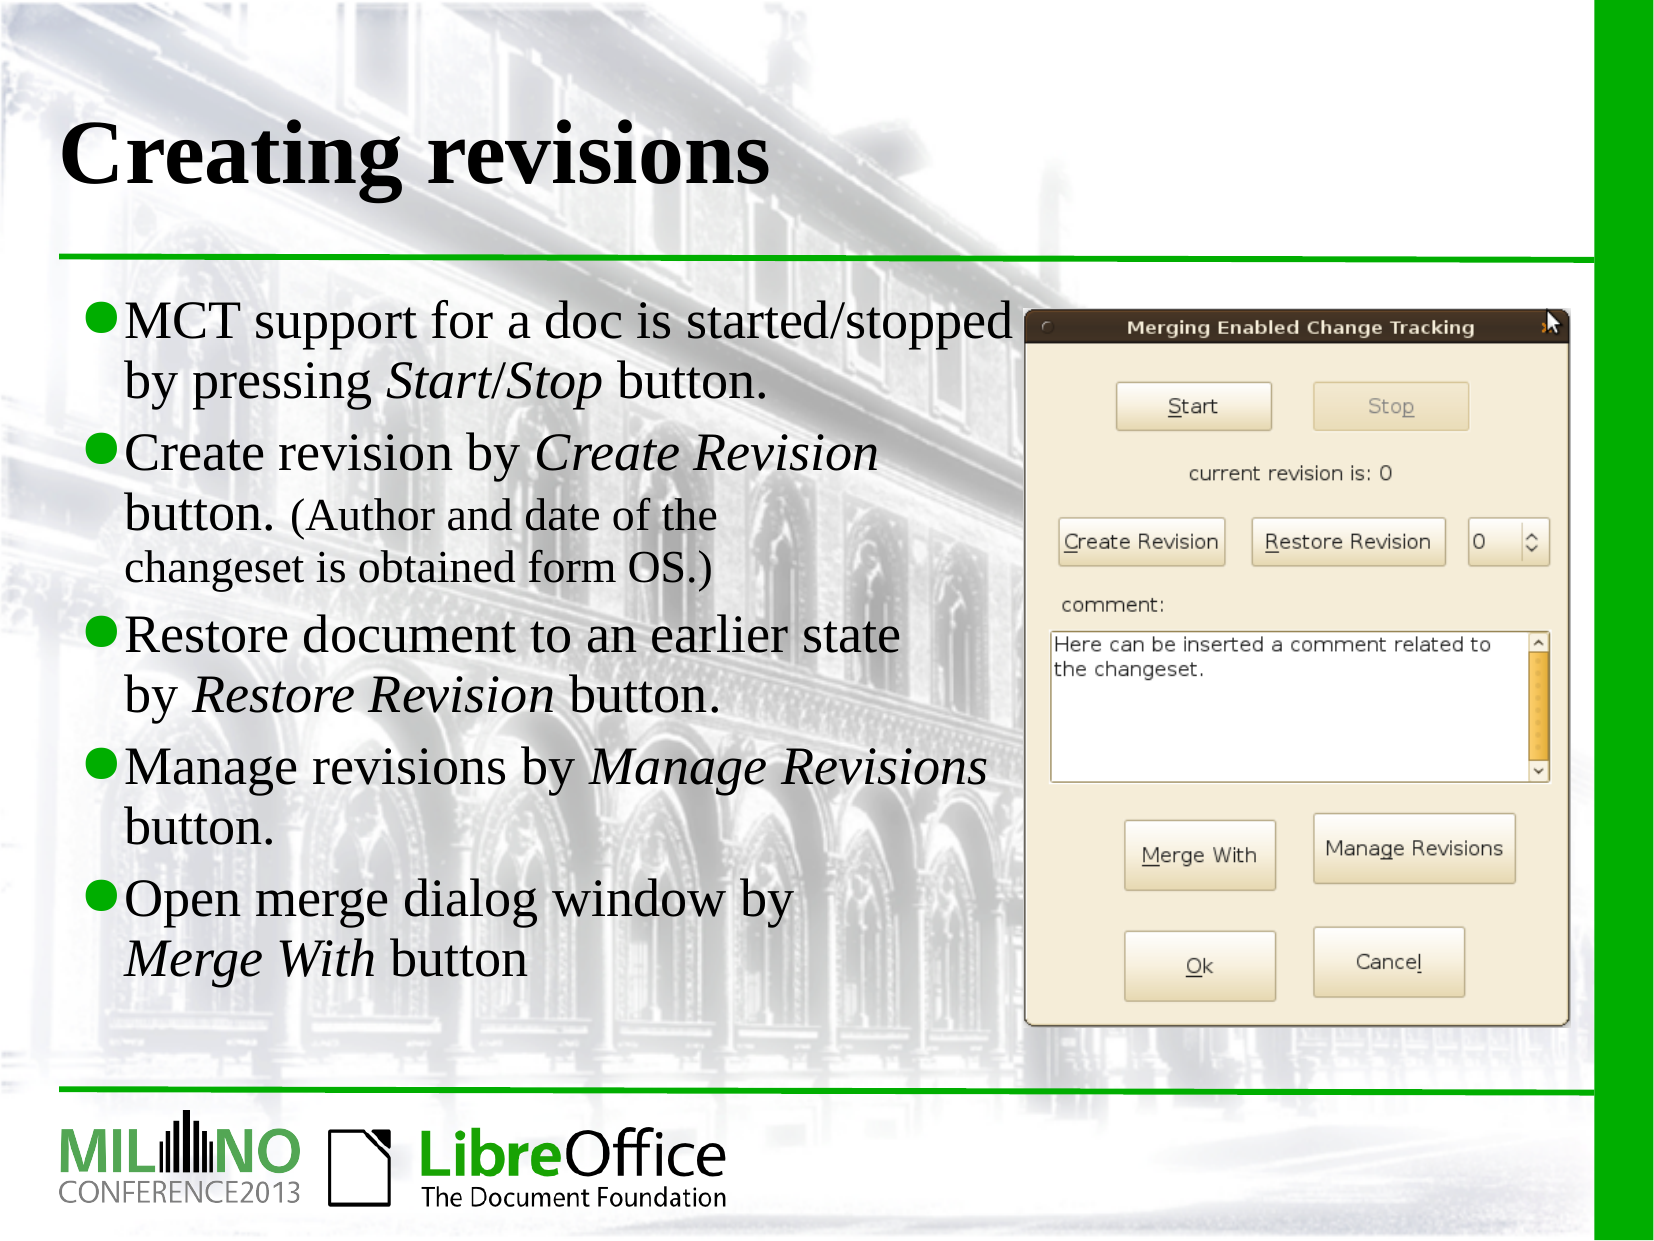

# Creating revisions
MCT support for a doc is started/stopped
by pressing Start/Stop button.
Create revision by Create Revision
button. (Author and date of the
changeset is obtained form OS.)
Restore document to an earlier state
by Restore Revision button.
Manage revisions by Manage Revisions
button.
Open merge dialog window by
Merge With button